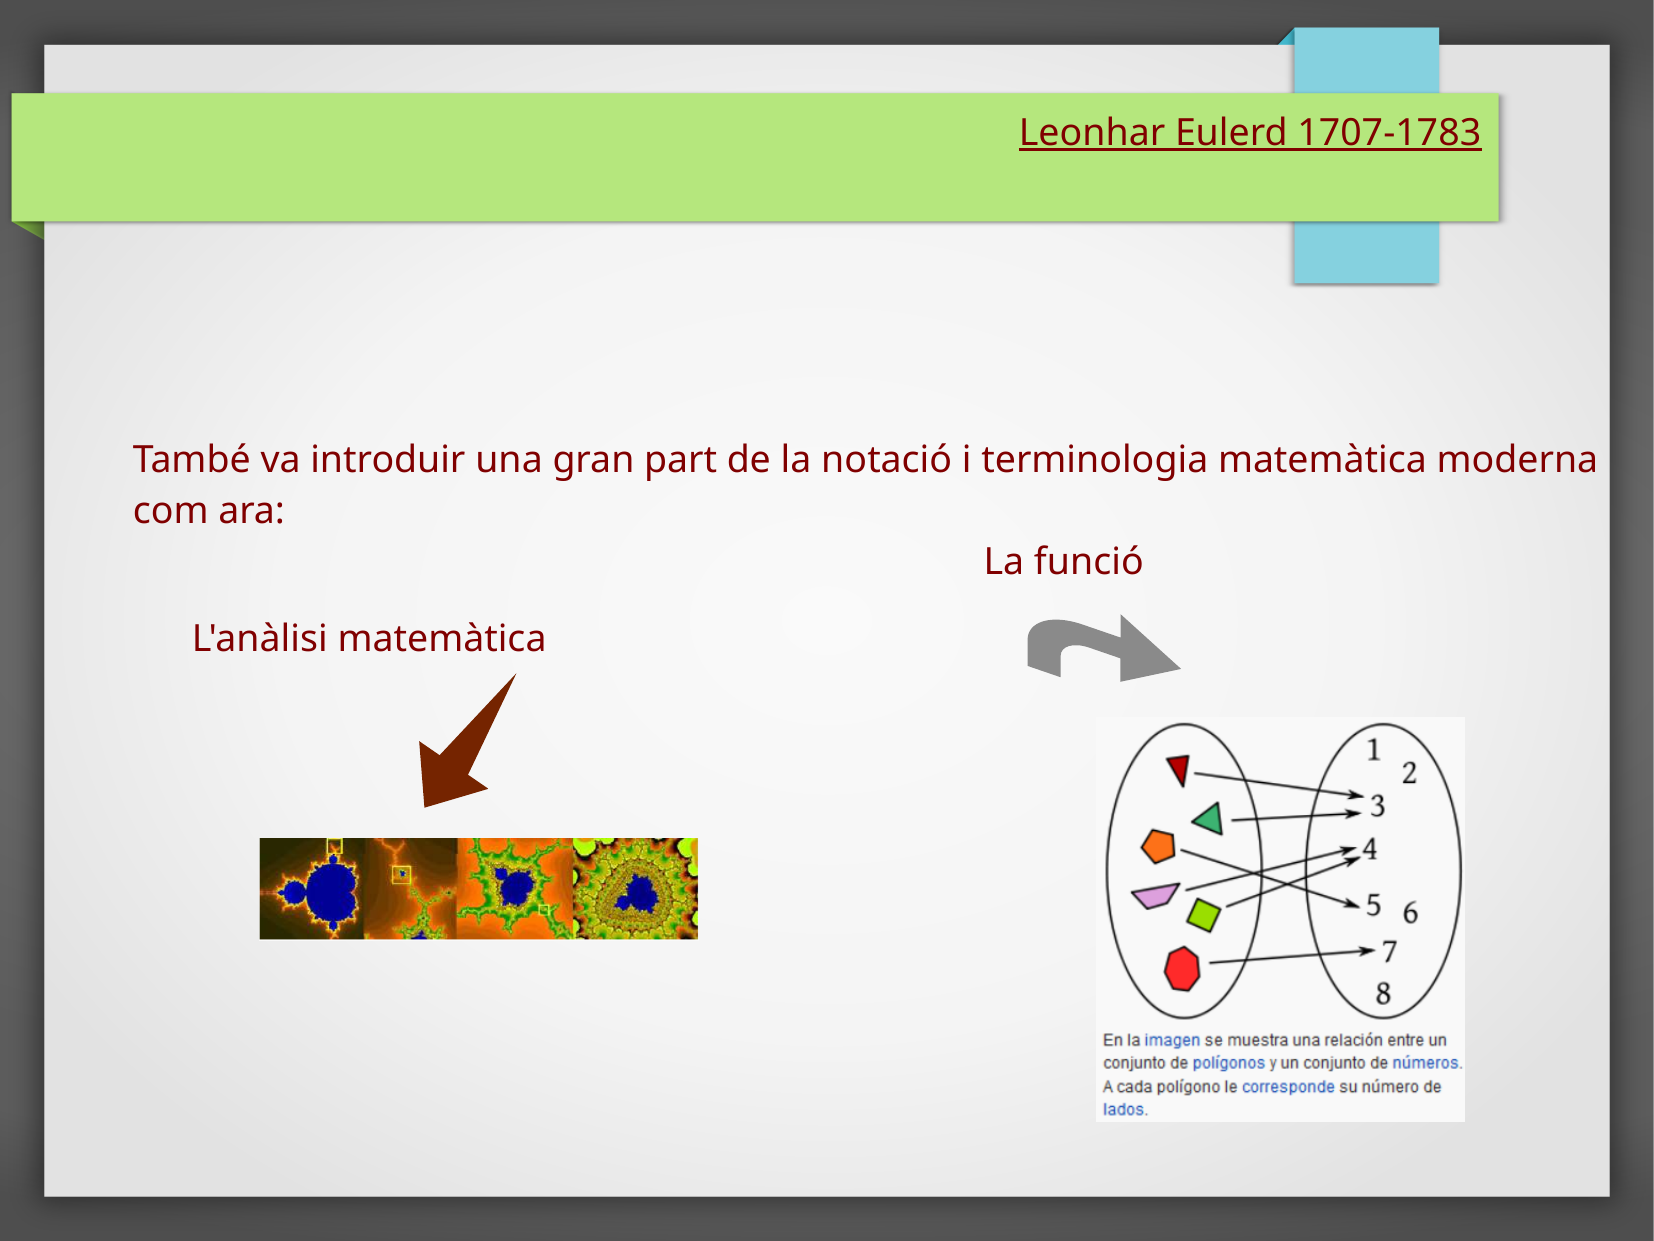

Leonhar Eulerd 1707-1783
També va introduir una gran part de la notació i terminologia matemàtica moderna
com ara:
La funció
L'anàlisi matemàtica